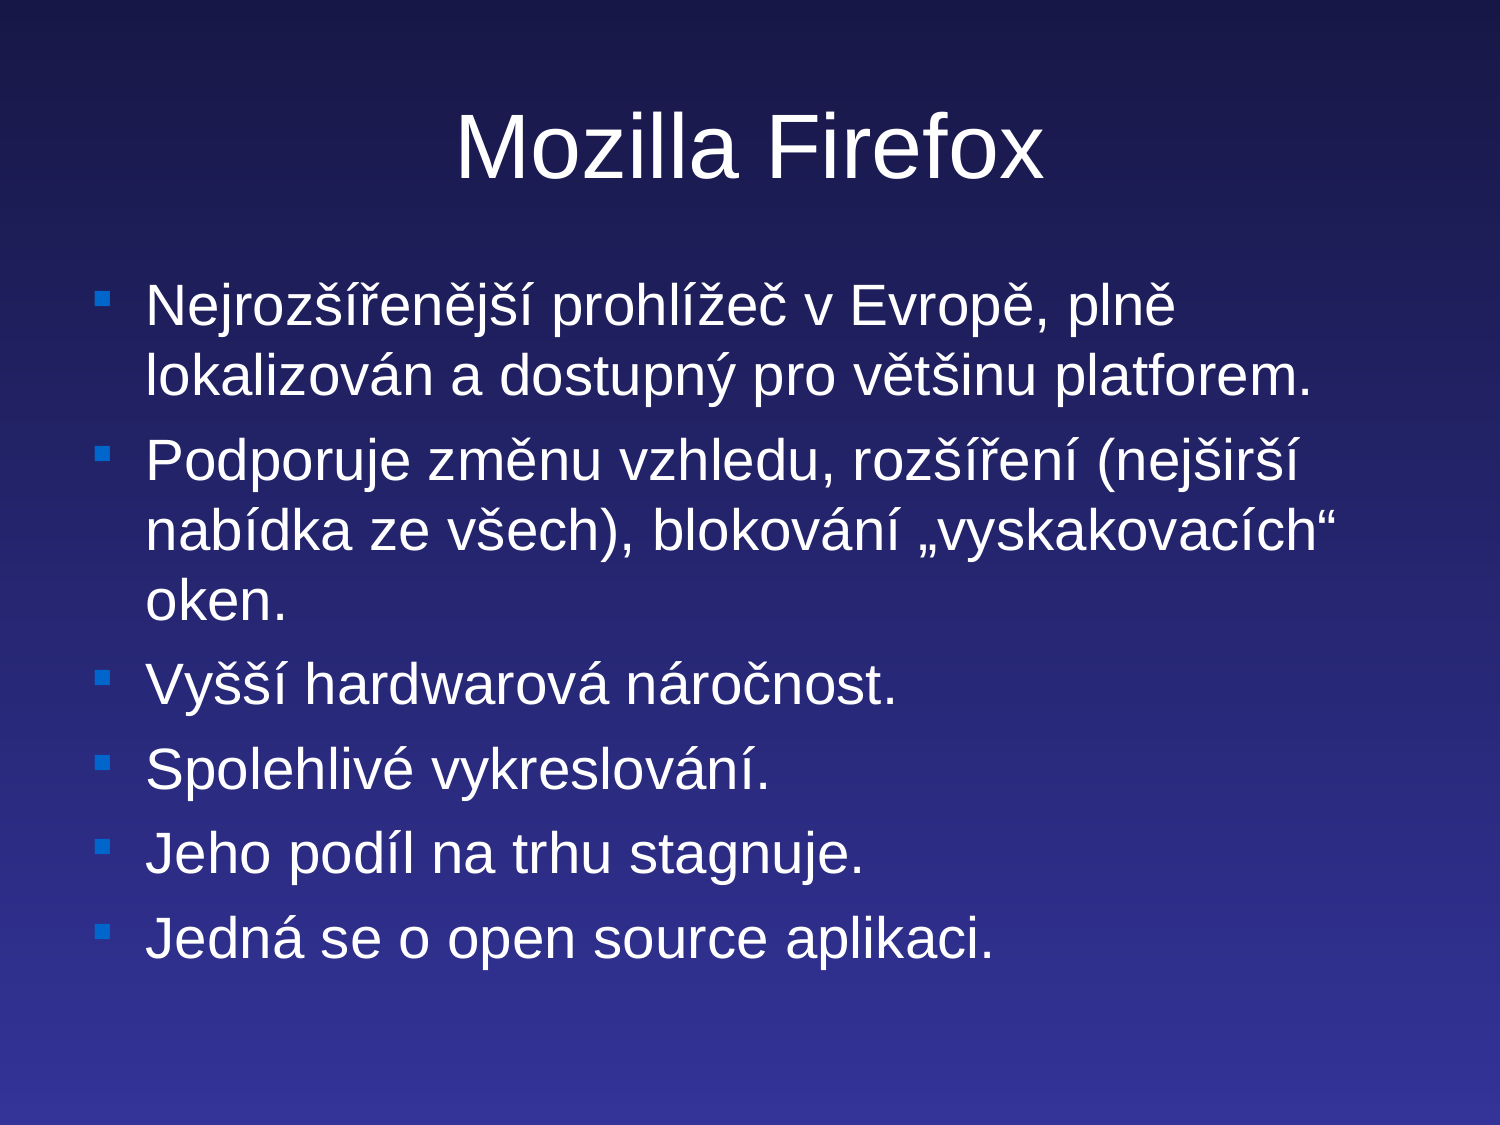

# Mozilla Firefox
Nejrozšířenější prohlížeč v Evropě, plně lokalizován a dostupný pro většinu platforem.
Podporuje změnu vzhledu, rozšíření (nejširší nabídka ze všech), blokování „vyskakovacích“ oken.
Vyšší hardwarová náročnost.
Spolehlivé vykreslování.
Jeho podíl na trhu stagnuje.
Jedná se o open source aplikaci.